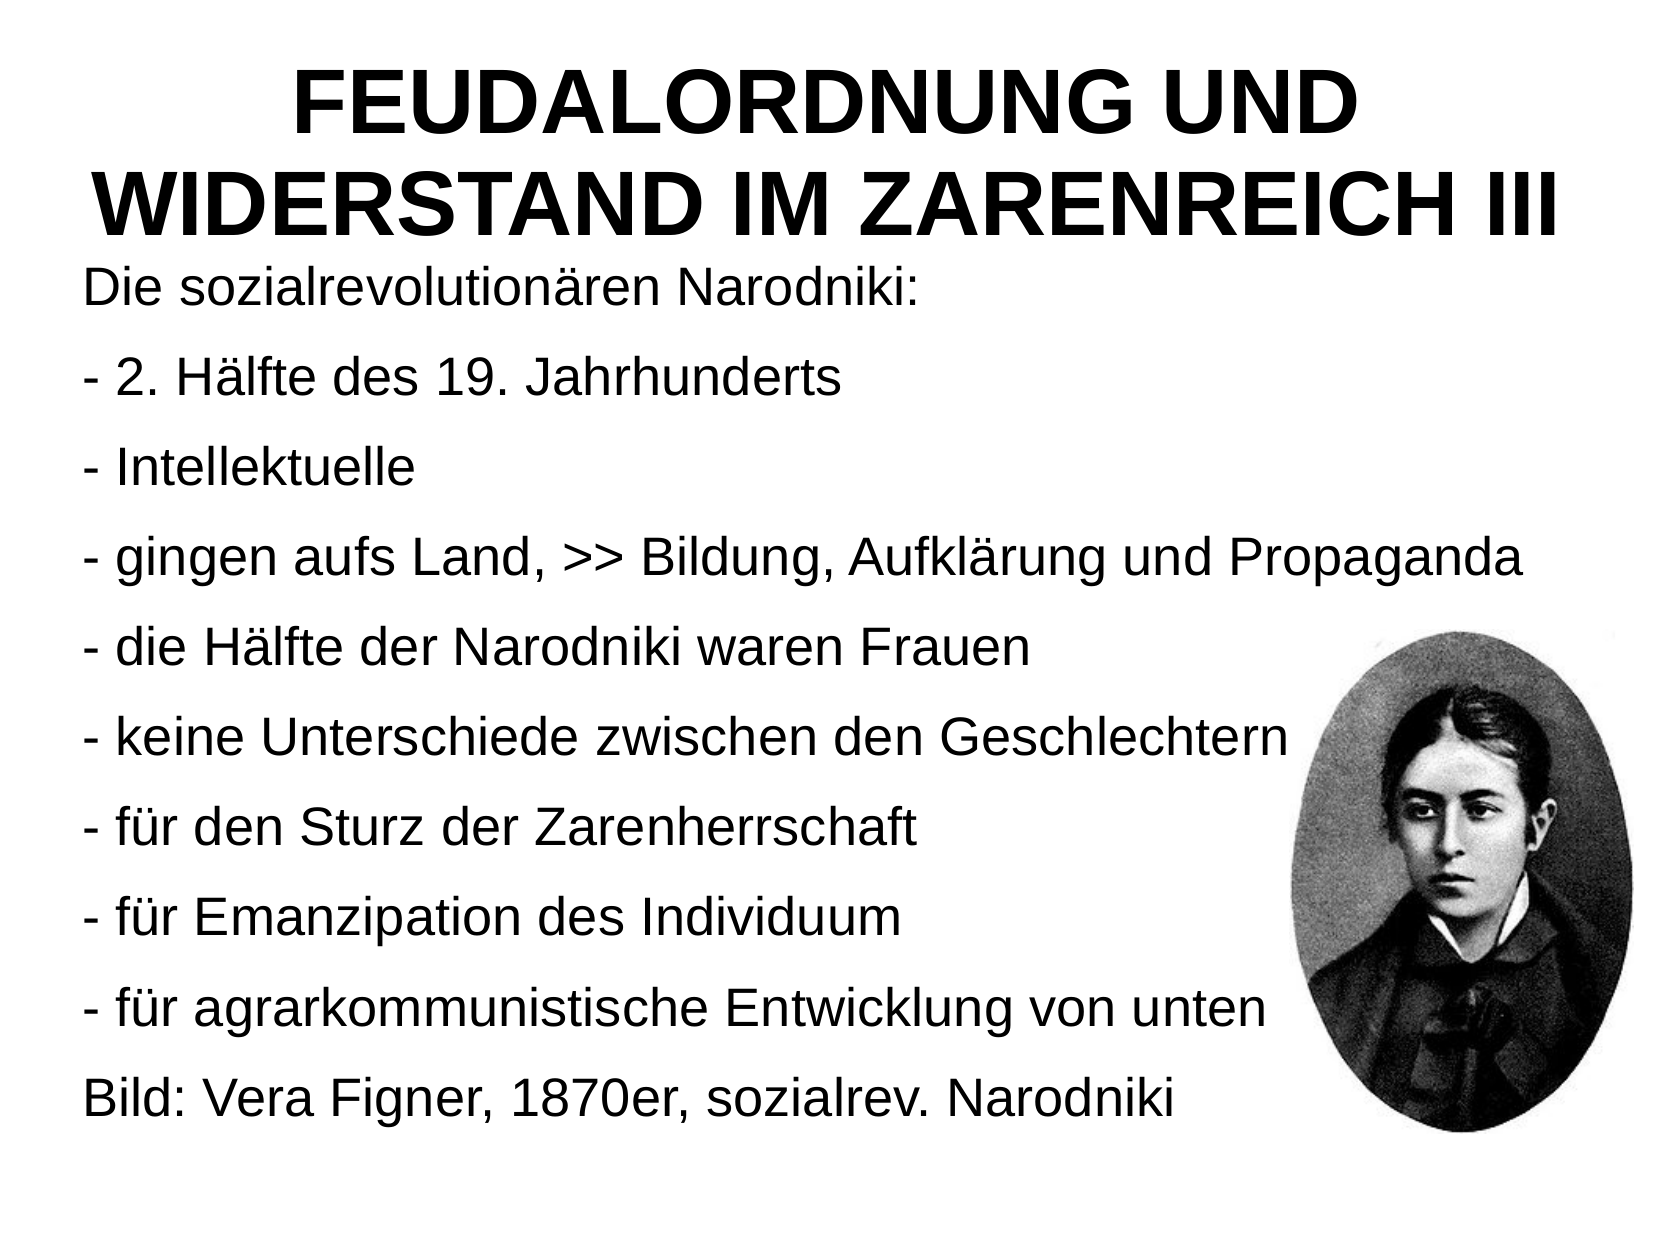

# FEUDALORDNUNG UND WIDERSTAND IM ZARENREICH III
Die sozialrevolutionären Narodniki:
- 2. Hälfte des 19. Jahrhunderts
- Intellektuelle
- gingen aufs Land, >> Bildung, Aufklärung und Propaganda
- die Hälfte der Narodniki waren Frauen
- keine Unterschiede zwischen den Geschlechtern
- für den Sturz der Zarenherrschaft
- für Emanzipation des Individuum
- für agrarkommunistische Entwicklung von unten
Bild: Vera Figner, 1870er, sozialrev. Narodniki